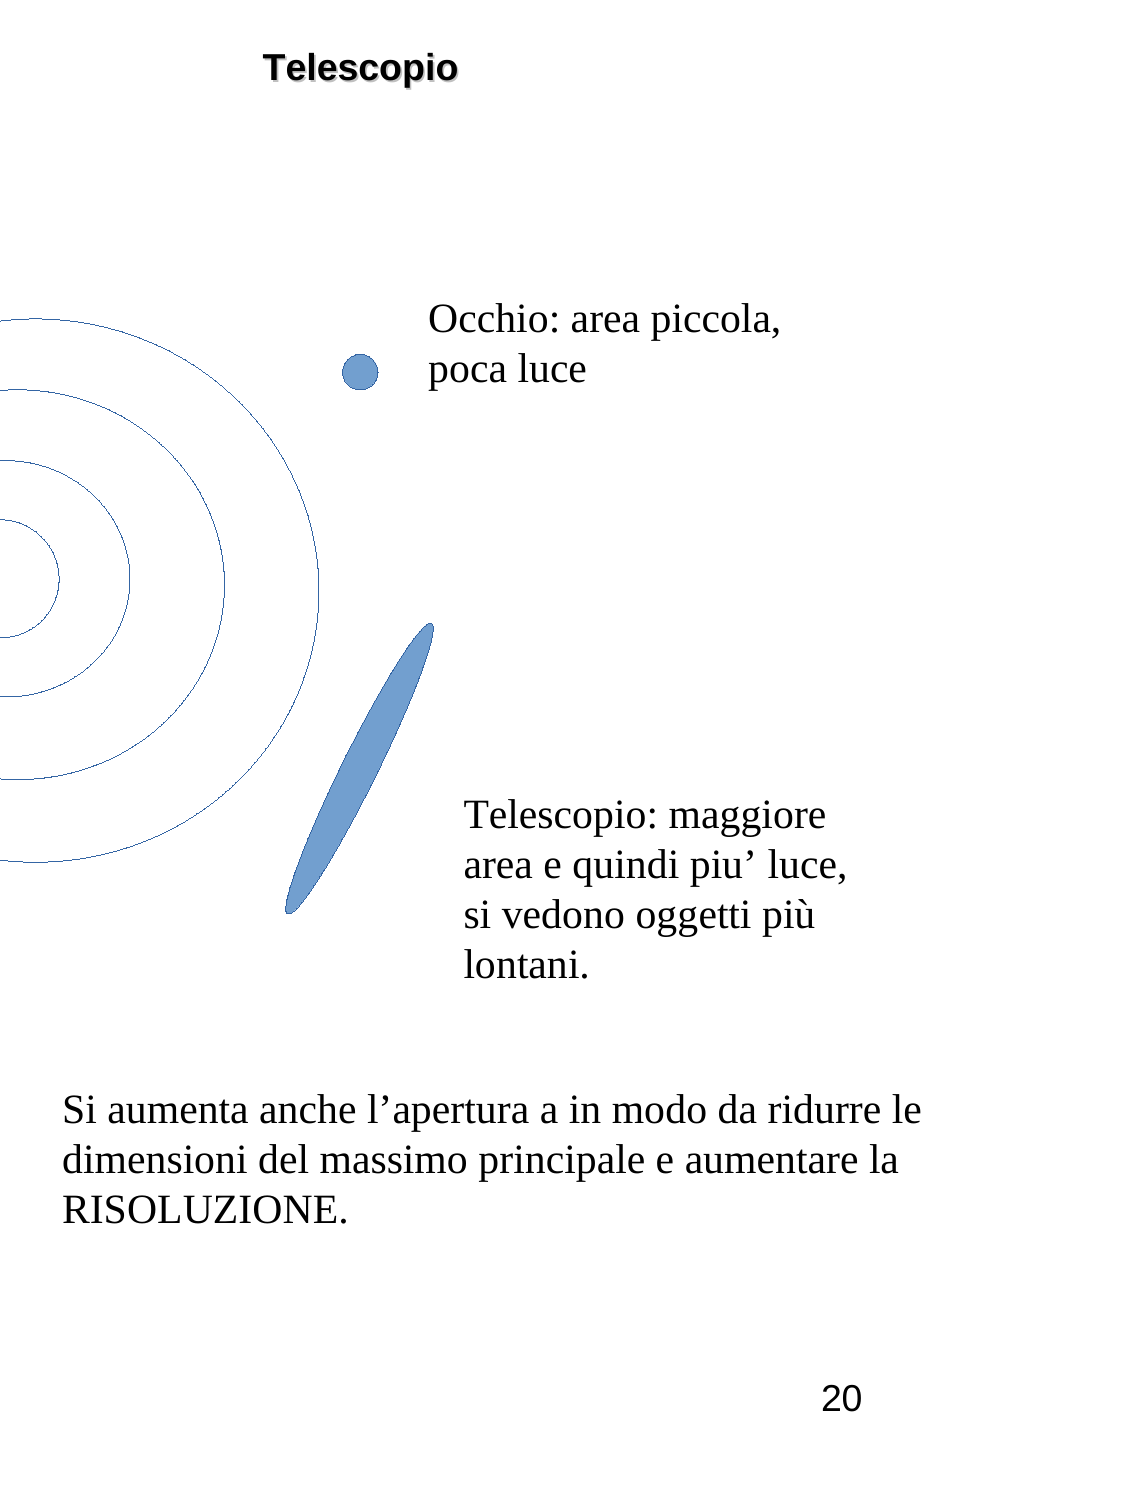

Telescopio
Occhio: area piccola, poca luce
Telescopio: maggiore area e quindi piu’ luce, si vedono oggetti più lontani.
Si aumenta anche l’apertura a in modo da ridurre le dimensioni del massimo principale e aumentare la RISOLUZIONE.
P19 Onde Ottica
20